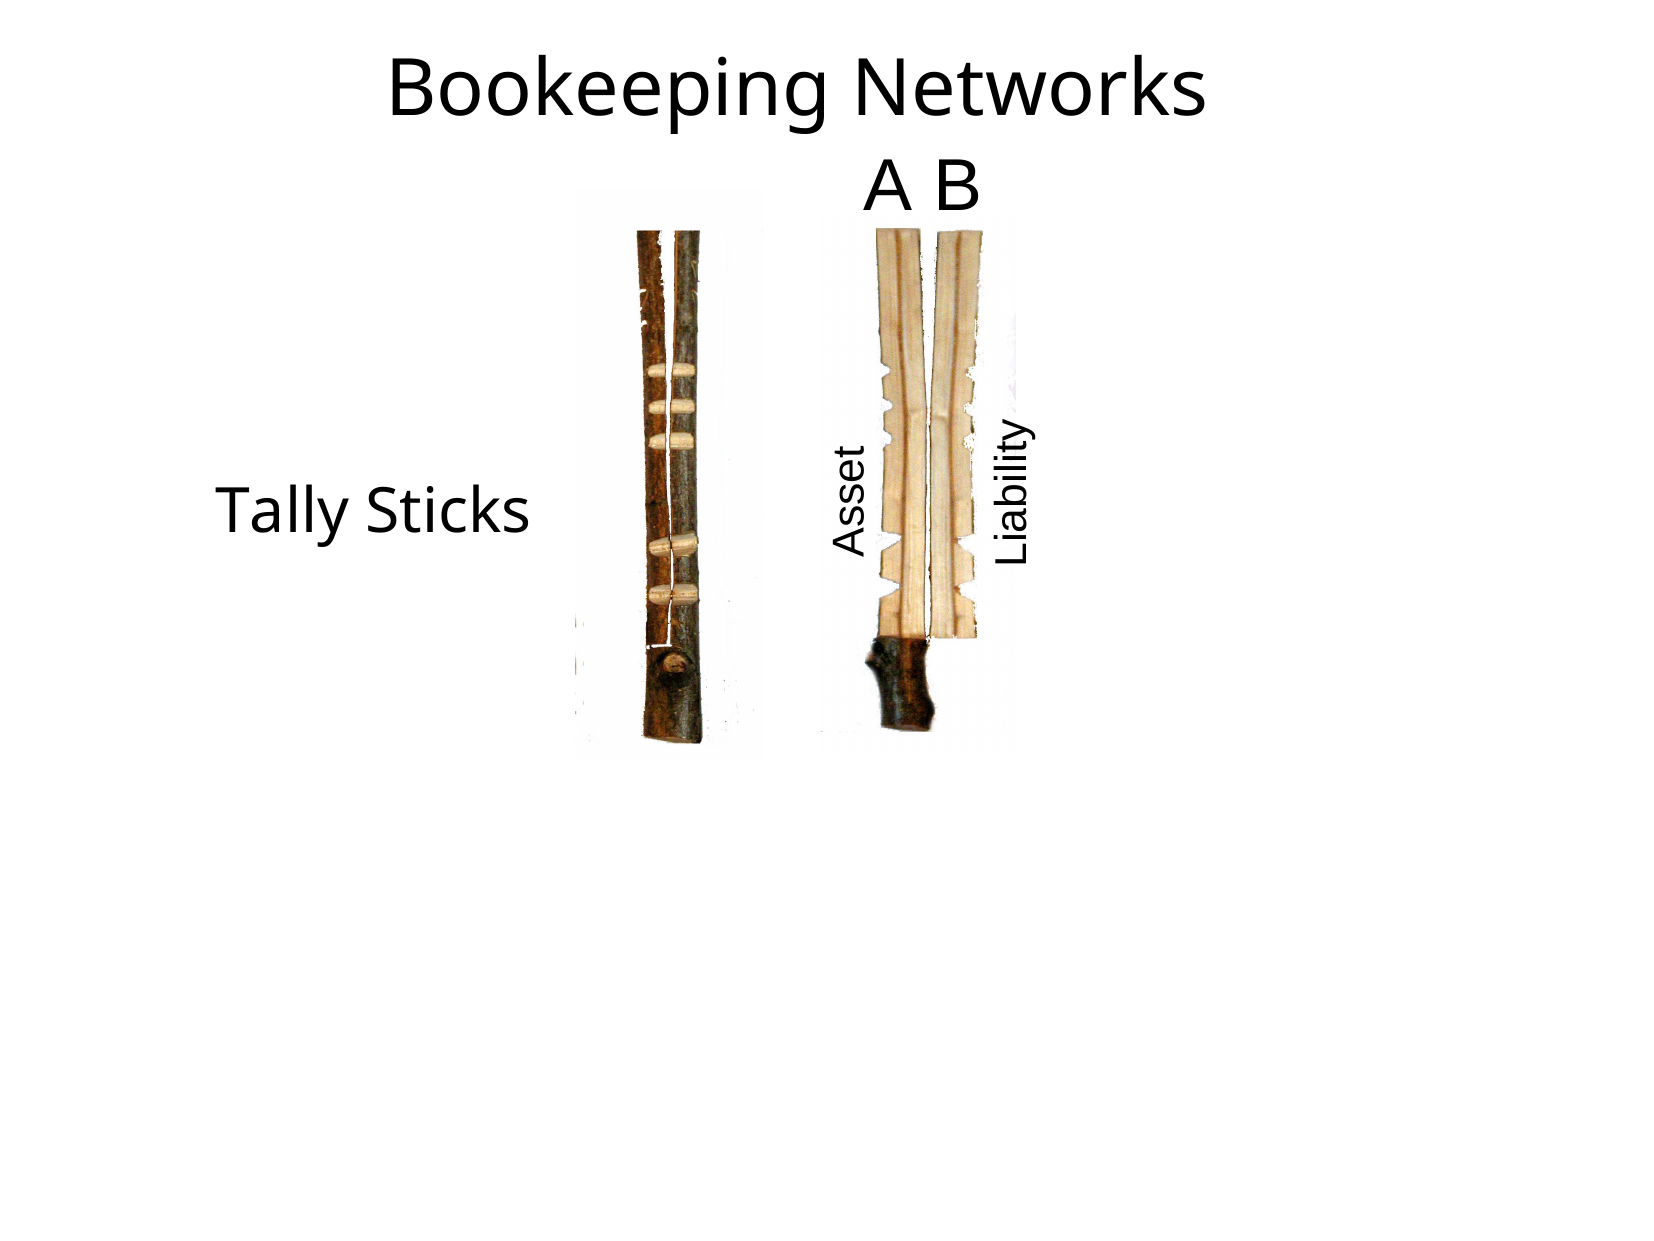

Bookeeping Networks
A B
Liability
Tally Sticks
Asset